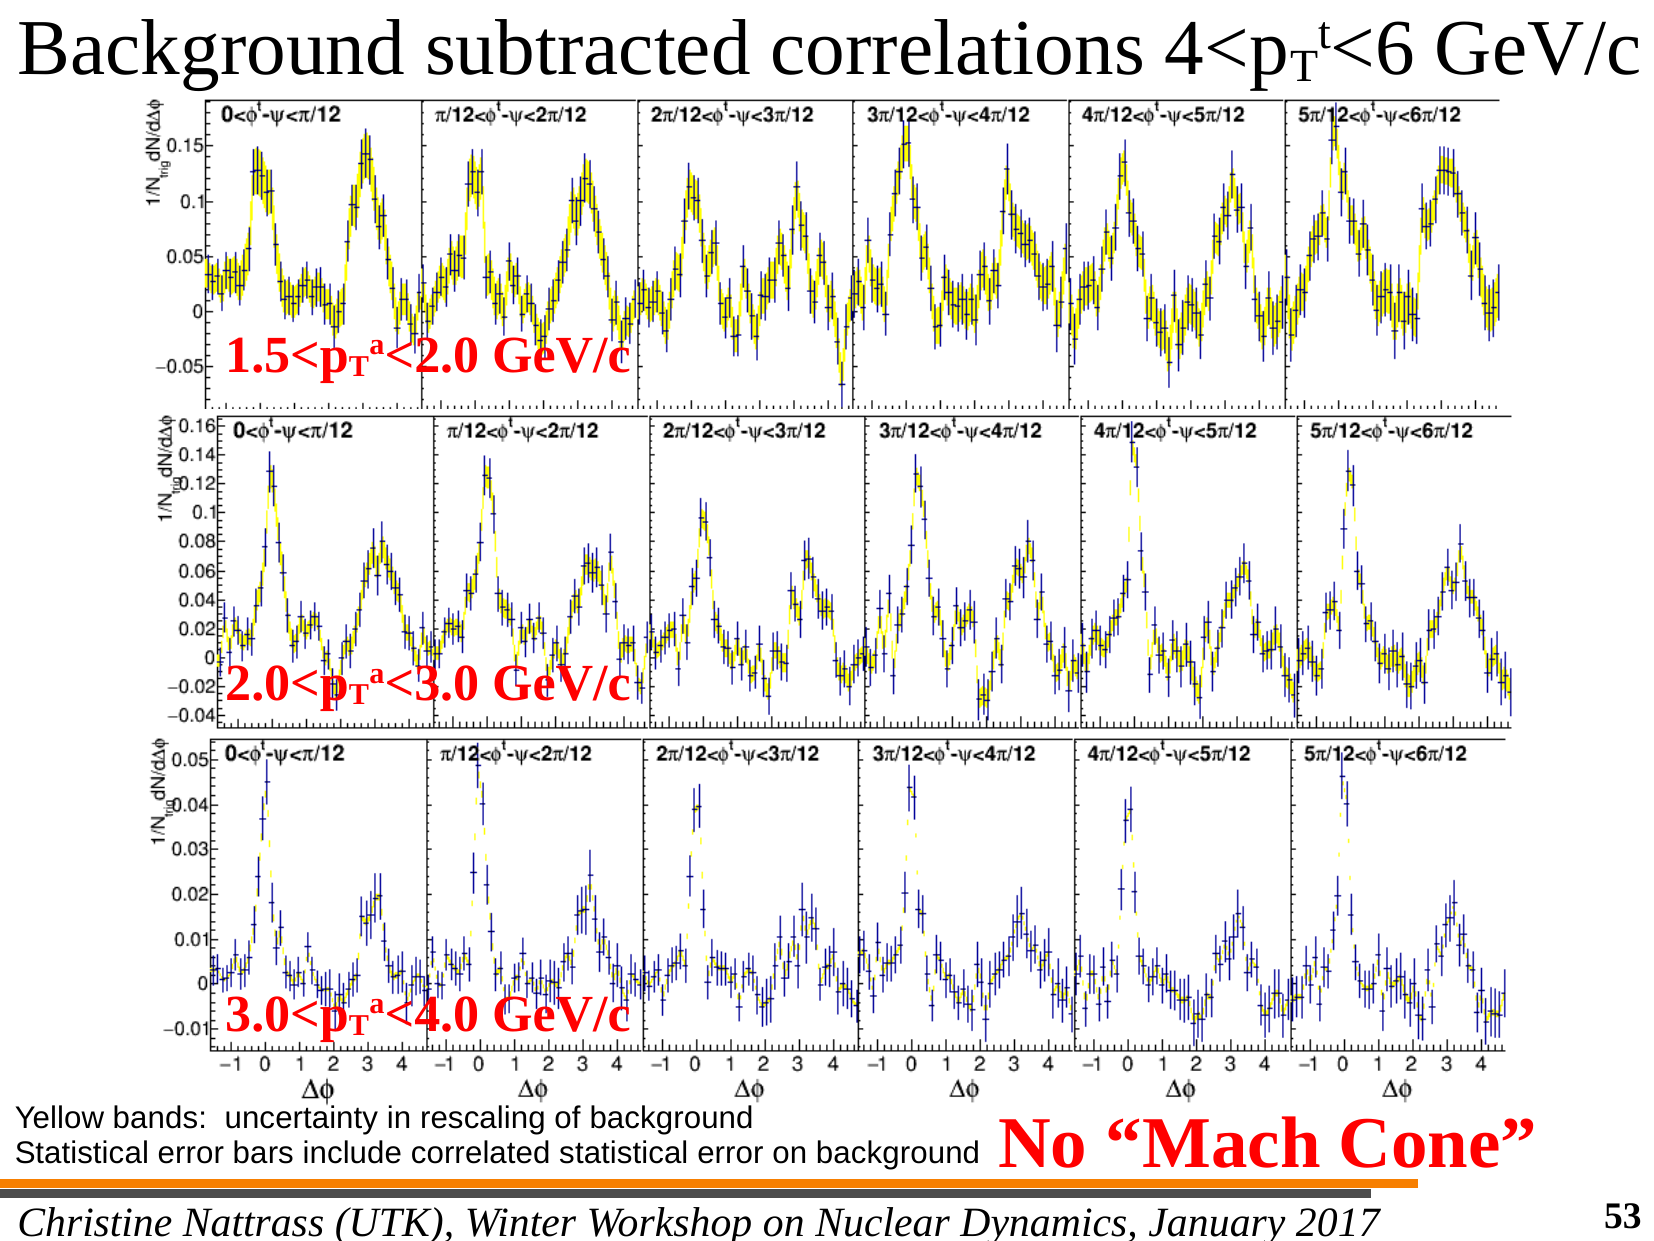

# Background subtracted correlations 4<pTt<6 GeV/c
1.5<pTa<2.0 GeV/c
2.0<pTa<3.0 GeV/c
3.0<pTa<4.0 GeV/c
Yellow bands: uncertainty in rescaling of background
Statistical error bars include correlated statistical error on background
No “Mach Cone”